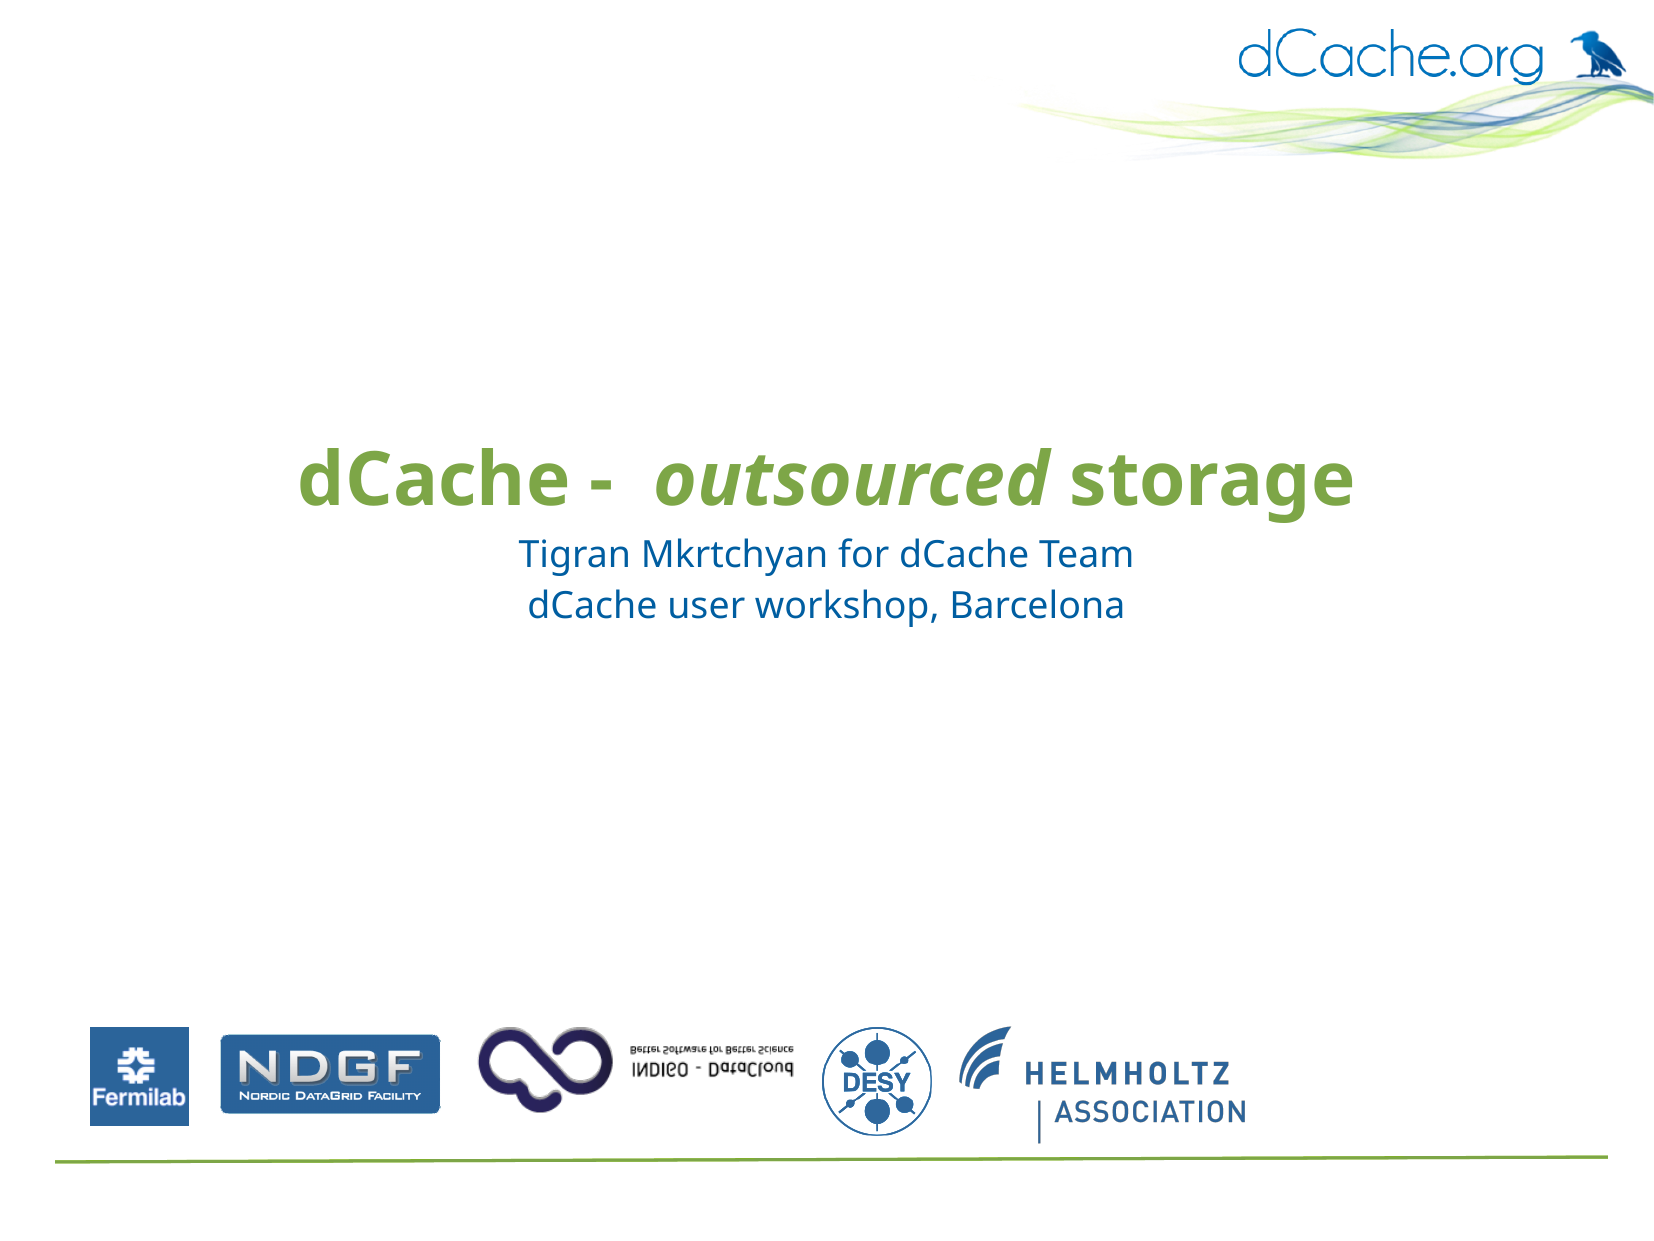

dCache - outsourced storage
Tigran Mkrtchyan for dCache Team
dCache user workshop, Barcelona